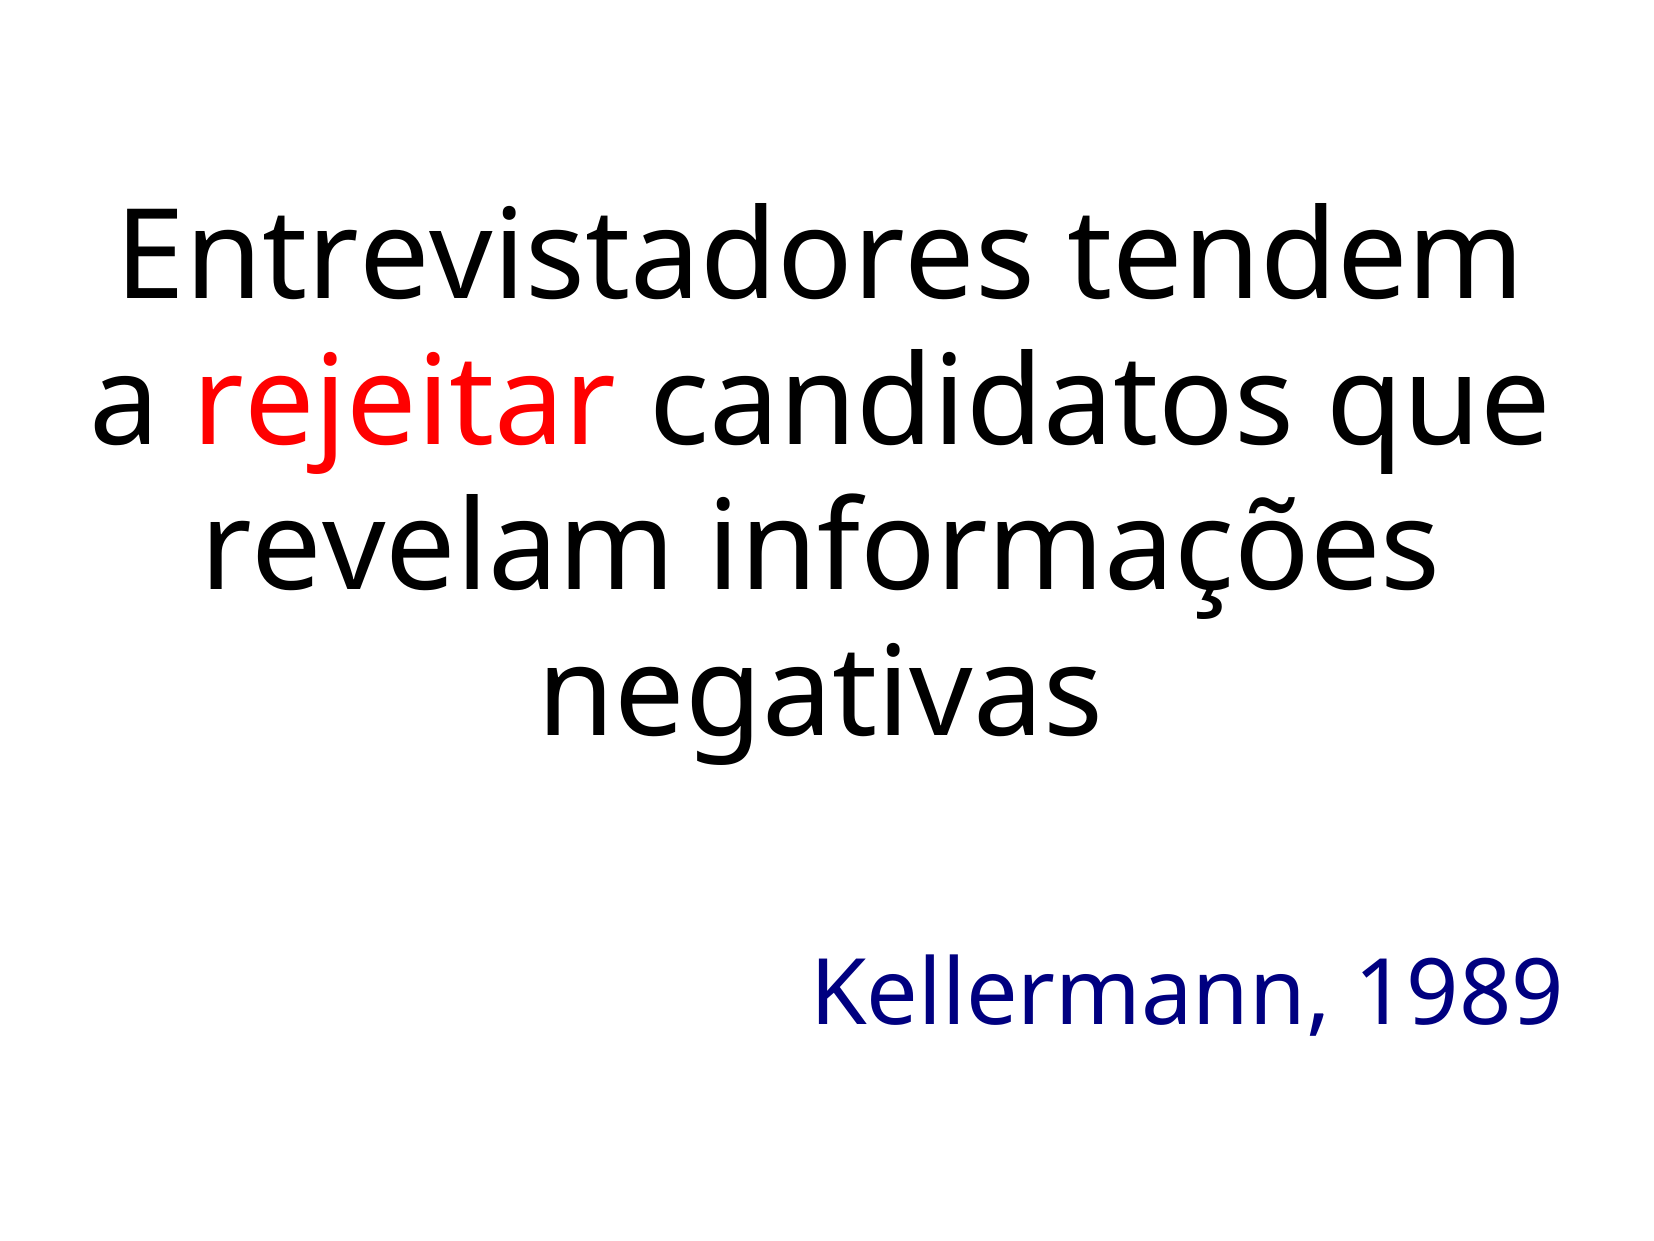

Entrevistadores tendem a rejeitar candidatos que revelam informações negativas
Kellermann, 1989